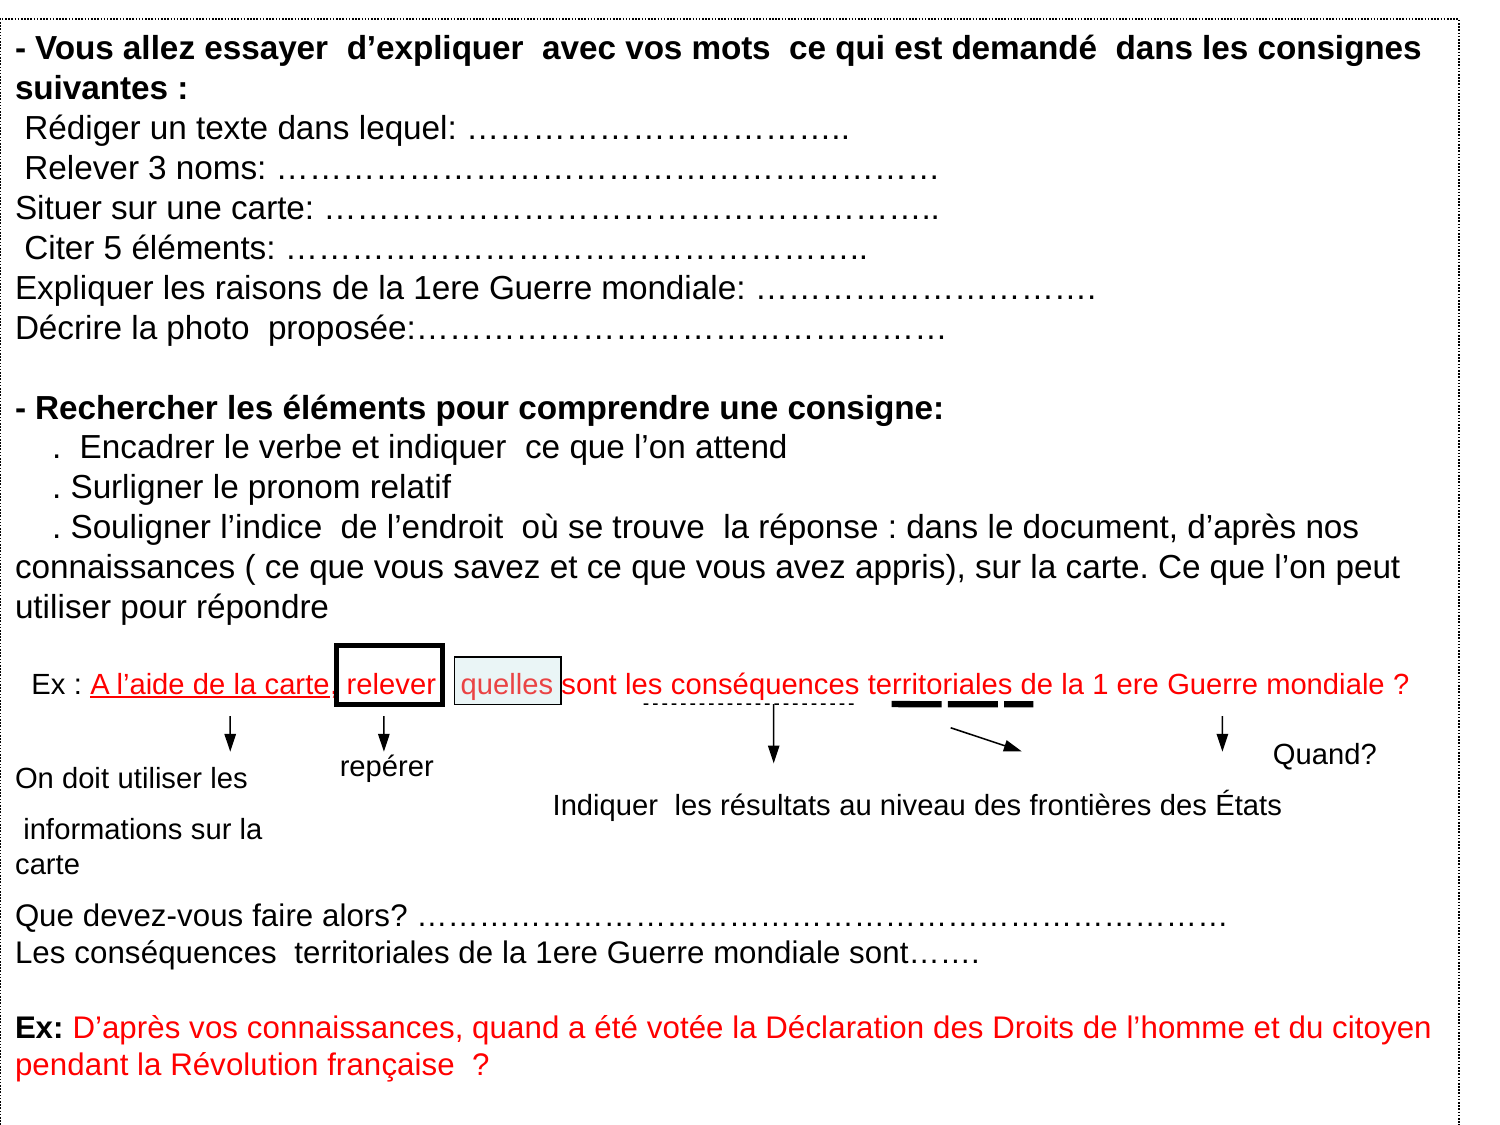

- Vous allez essayer d’expliquer avec vos mots ce qui est demandé dans les consignes suivantes :
 Rédiger un texte dans lequel: ……………………………..
 Relever 3 noms: ……………………………………………………
Situer sur une carte: ………………………………………………..
 Citer 5 éléments: ……………………………………………..
Expliquer les raisons de la 1ere Guerre mondiale: ………………………….
Décrire la photo proposée:…………………………………………
- Rechercher les éléments pour comprendre une consigne:
 . Encadrer le verbe et indiquer ce que l’on attend
 . Surligner le pronom relatif
 . Souligner l’indice  de l’endroit où se trouve la réponse : dans le document, d’après nos connaissances ( ce que vous savez et ce que vous avez appris), sur la carte. Ce que l’on peut utiliser pour répondre
 Ex : A l’aide de la carte, relever quelles sont les conséquences territoriales de la 1 ere Guerre mondiale ?
Que devez-vous faire alors? ……………………………………………………………………
Les conséquences territoriales de la 1ere Guerre mondiale sont…….
Ex: D’après vos connaissances, quand a été votée la Déclaration des Droits de l’homme et du citoyen pendant la Révolution française ?
Quand?
repérer
On doit utiliser les
 informations sur la carte
Indiquer les résultats au niveau des frontières des États